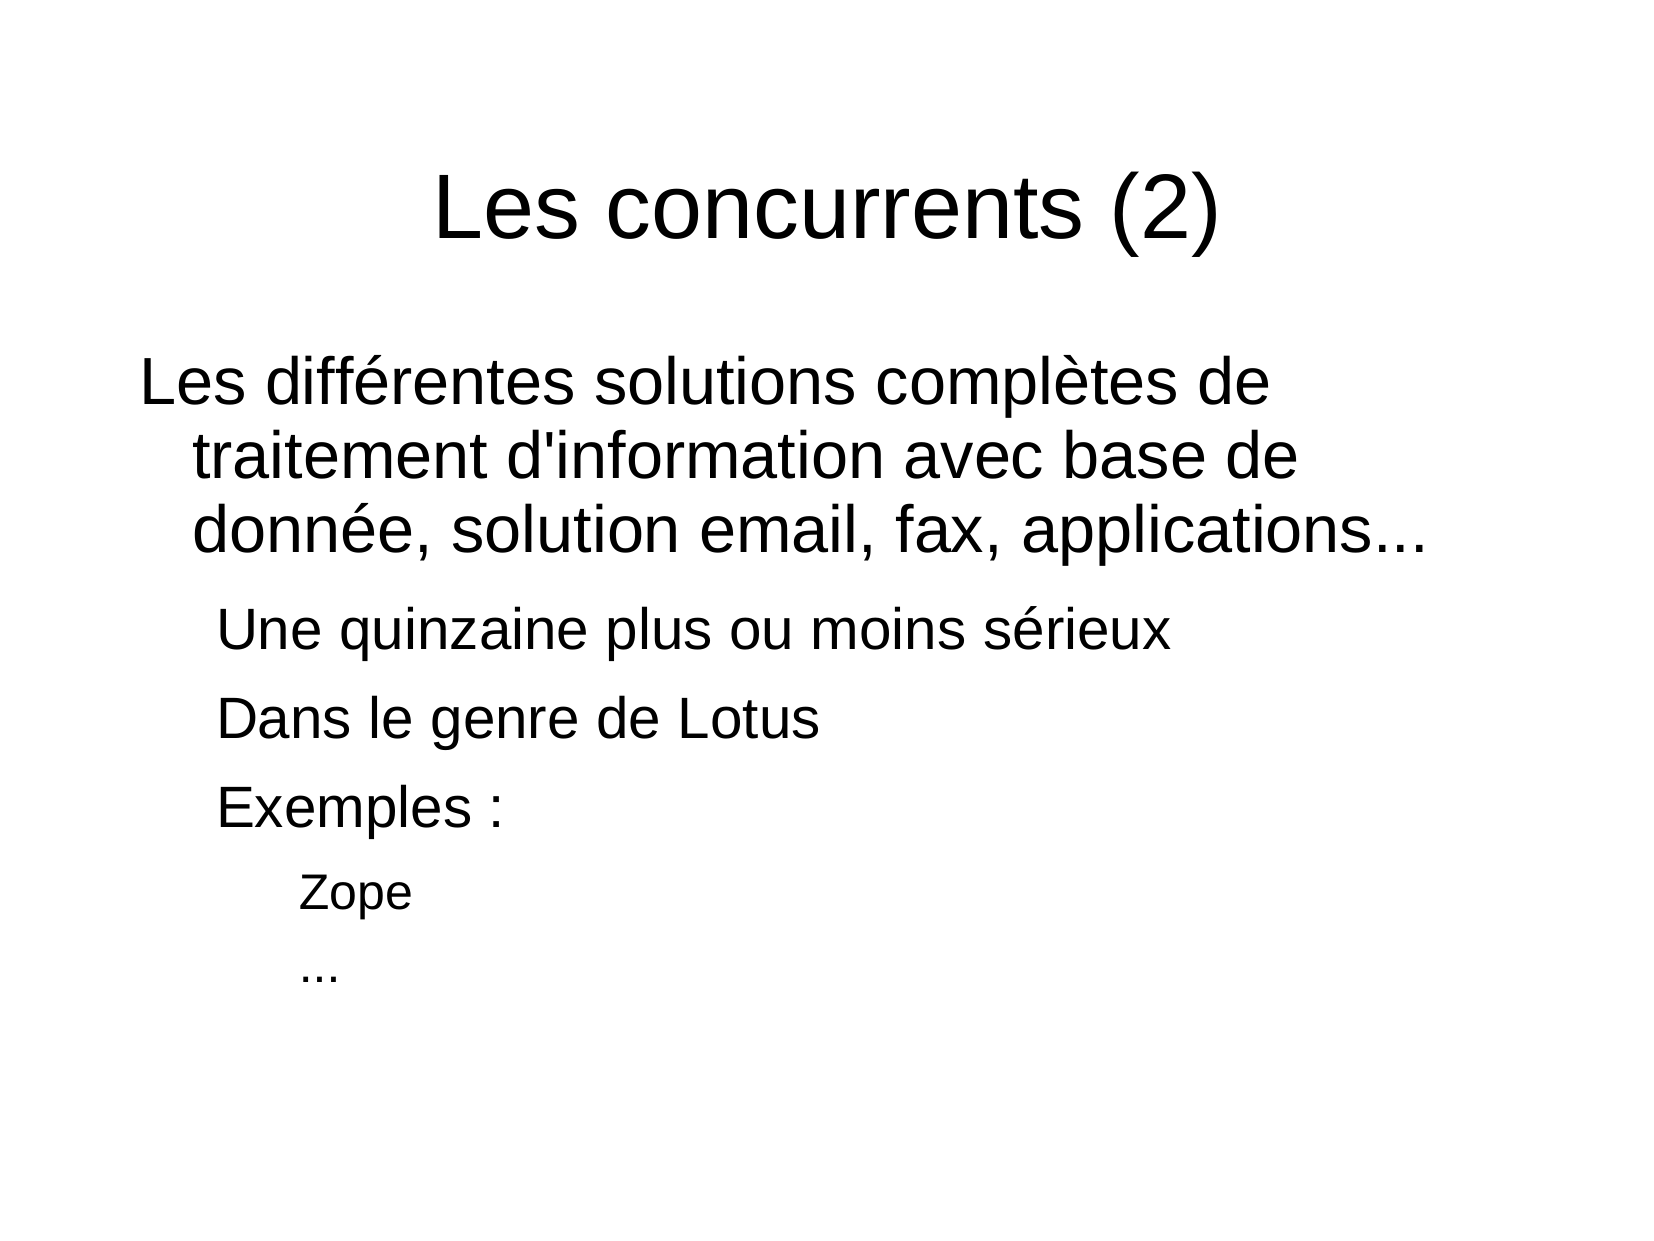

# Les concurrents (2)
Les différentes solutions complètes de traitement d'information avec base de donnée, solution email, fax, applications...
Une quinzaine plus ou moins sérieux
Dans le genre de Lotus
Exemples :
Zope
...